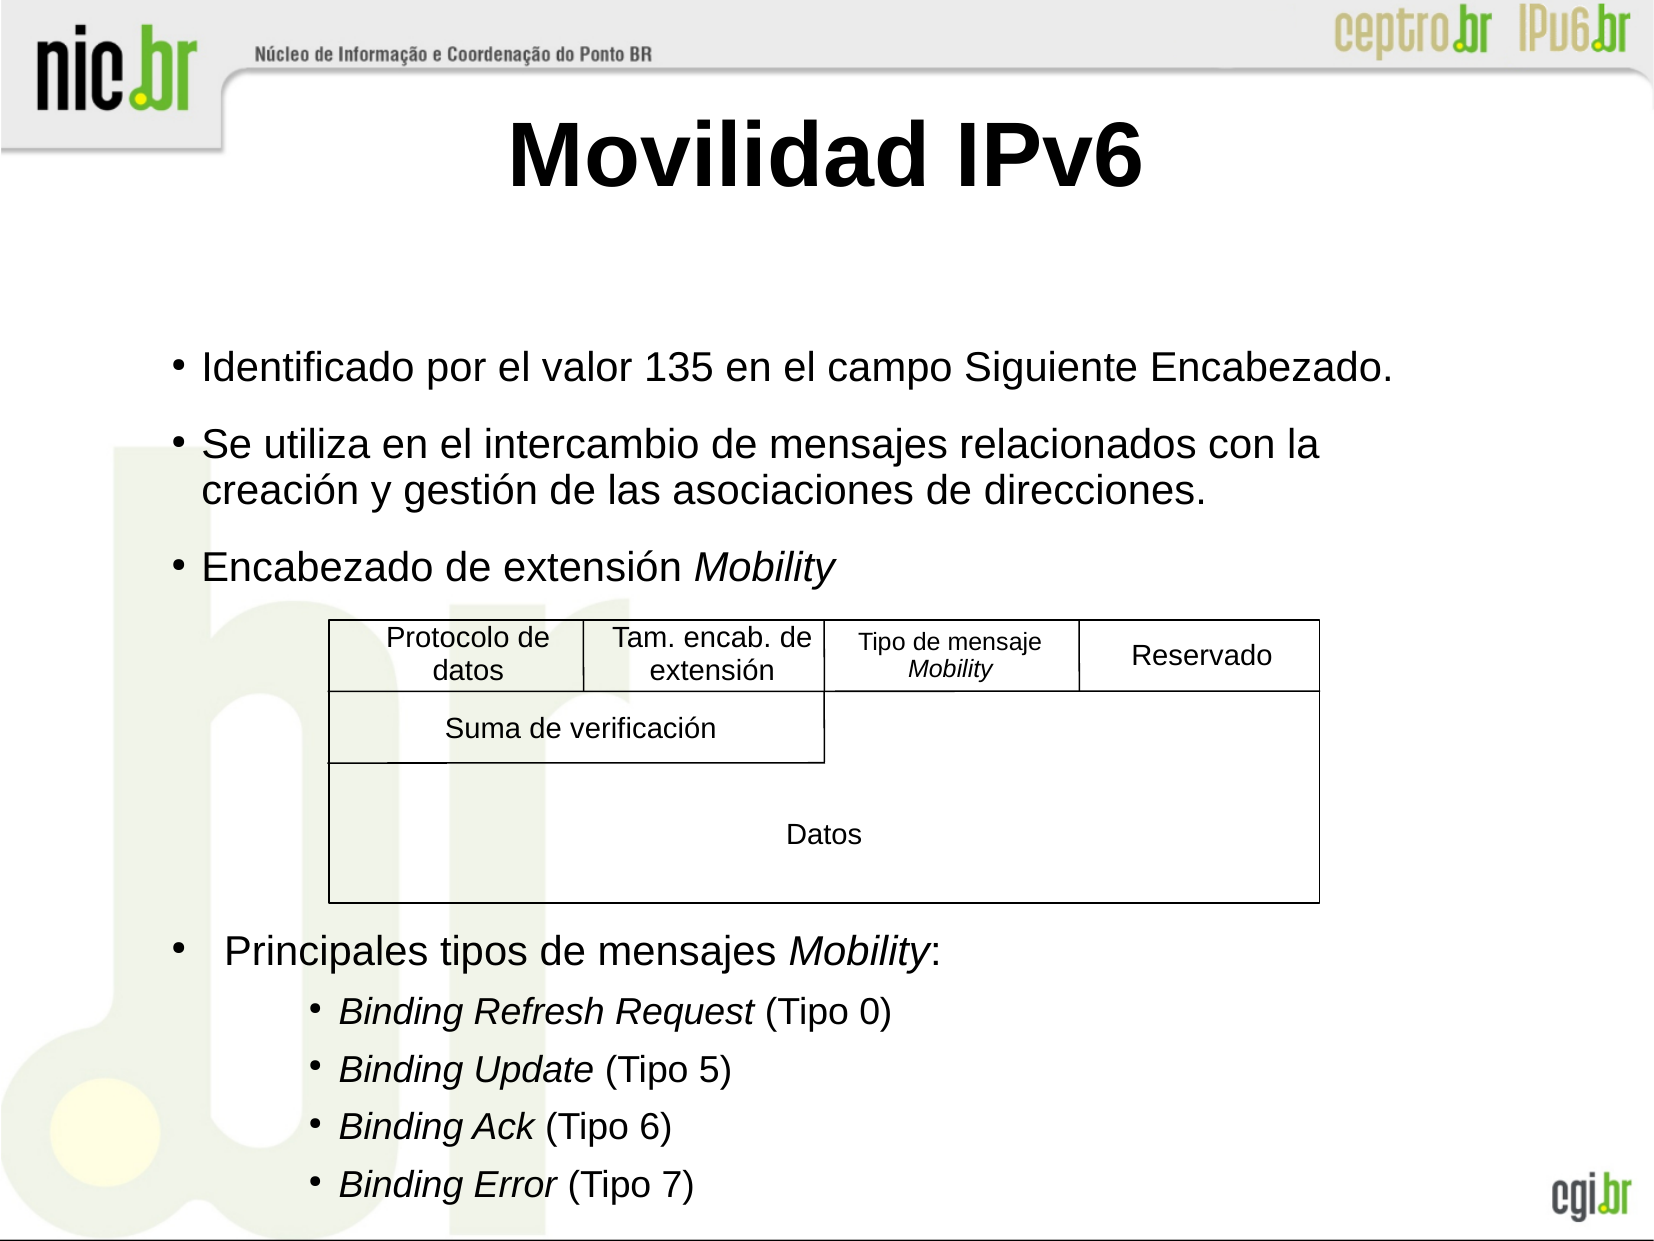

Movilidad IPv6
Identificado por el valor 135 en el campo Siguiente Encabezado.
Se utiliza en el intercambio de mensajes relacionados con la creación y gestión de las asociaciones de direcciones.
Encabezado de extensión Mobility
 Principales tipos de mensajes Mobility:
Binding Refresh Request (Tipo 0)‏
Binding Update (Tipo 5)‏
Binding Ack (Tipo 6)‏
Binding Error (Tipo 7)‏
Protocolo de datos
Tam. encab. de
extensión
Tipo de mensaje Mobility
Reservado
Suma de verificación
Datos